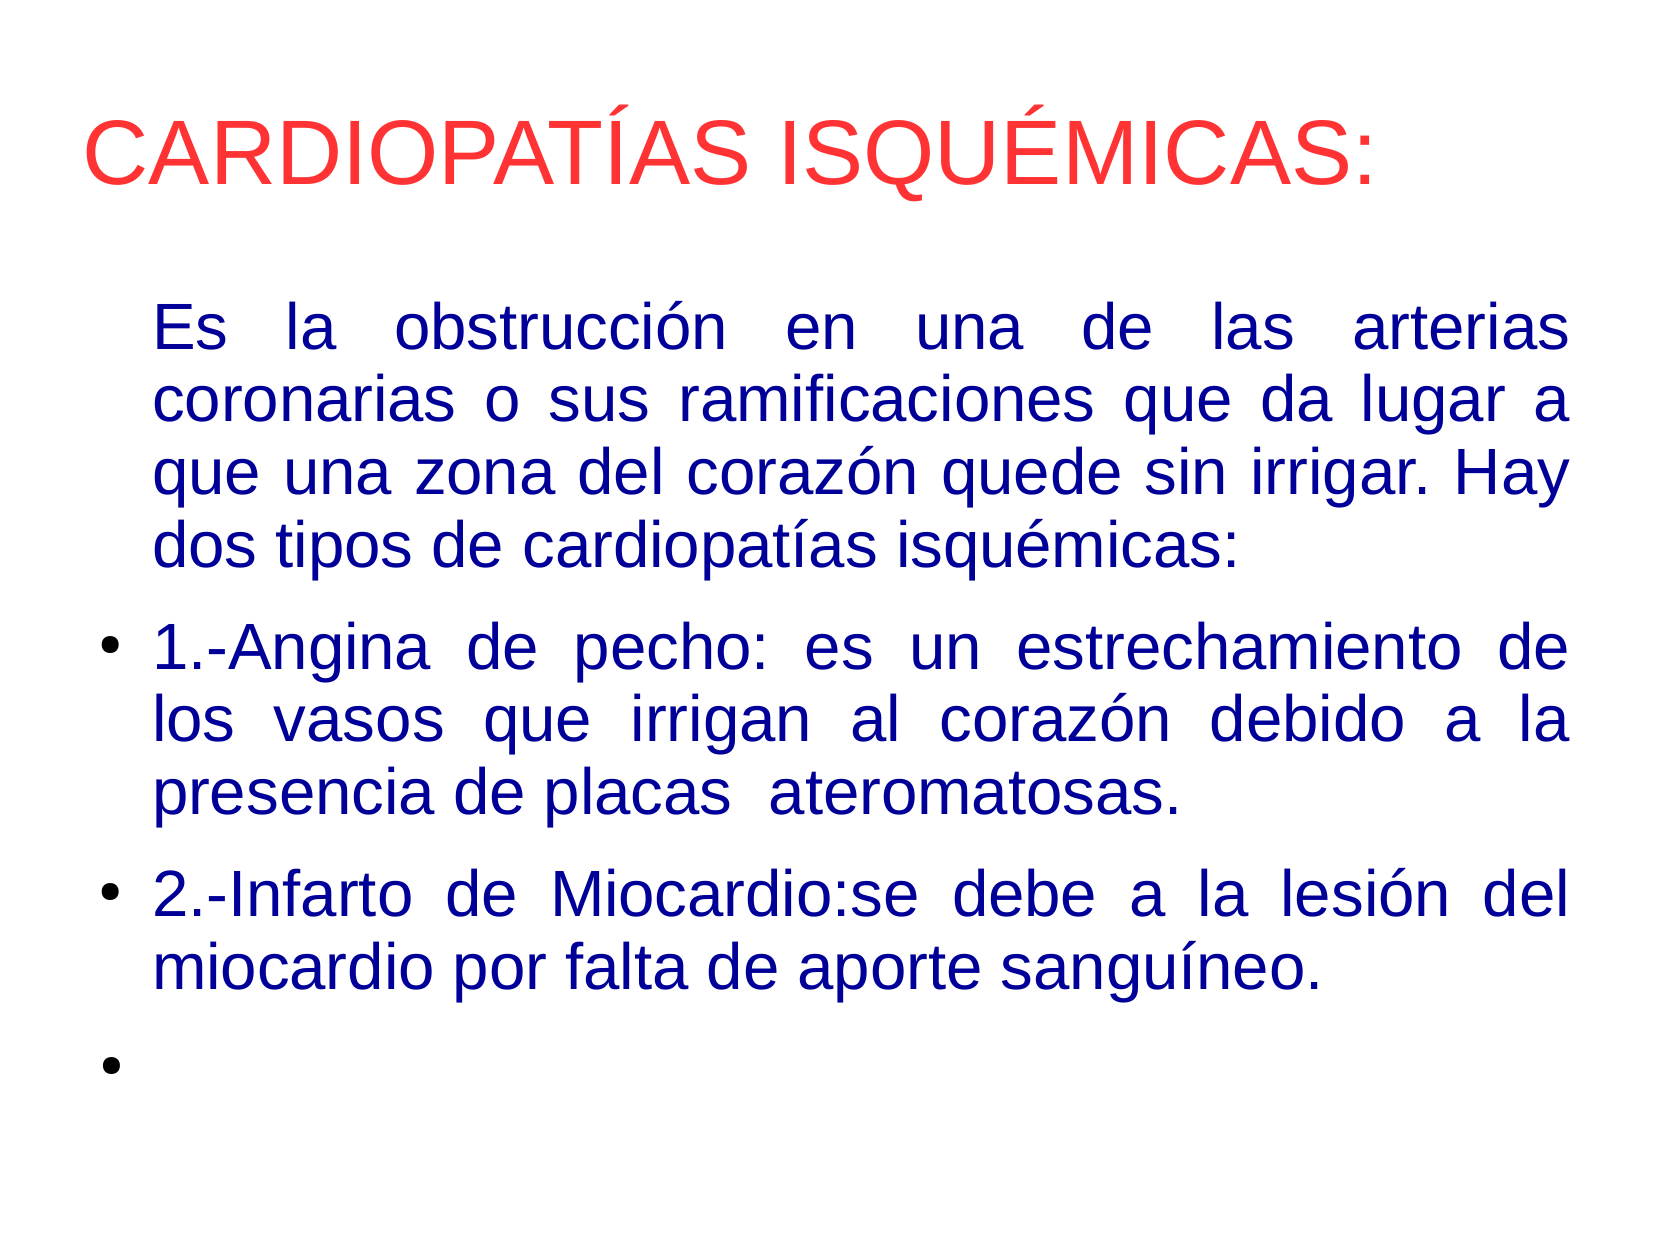

# CARDIOPATÍAS ISQUÉMICAS:
Es la obstrucción en una de las arterias coronarias o sus ramificaciones que da lugar a que una zona del corazón quede sin irrigar. Hay dos tipos de cardiopatías isquémicas:
1.-Angina de pecho: es un estrechamiento de los vasos que irrigan al corazón debido a la presencia de placas ateromatosas.
2.-Infarto de Miocardio:se debe a la lesión del miocardio por falta de aporte sanguíneo.